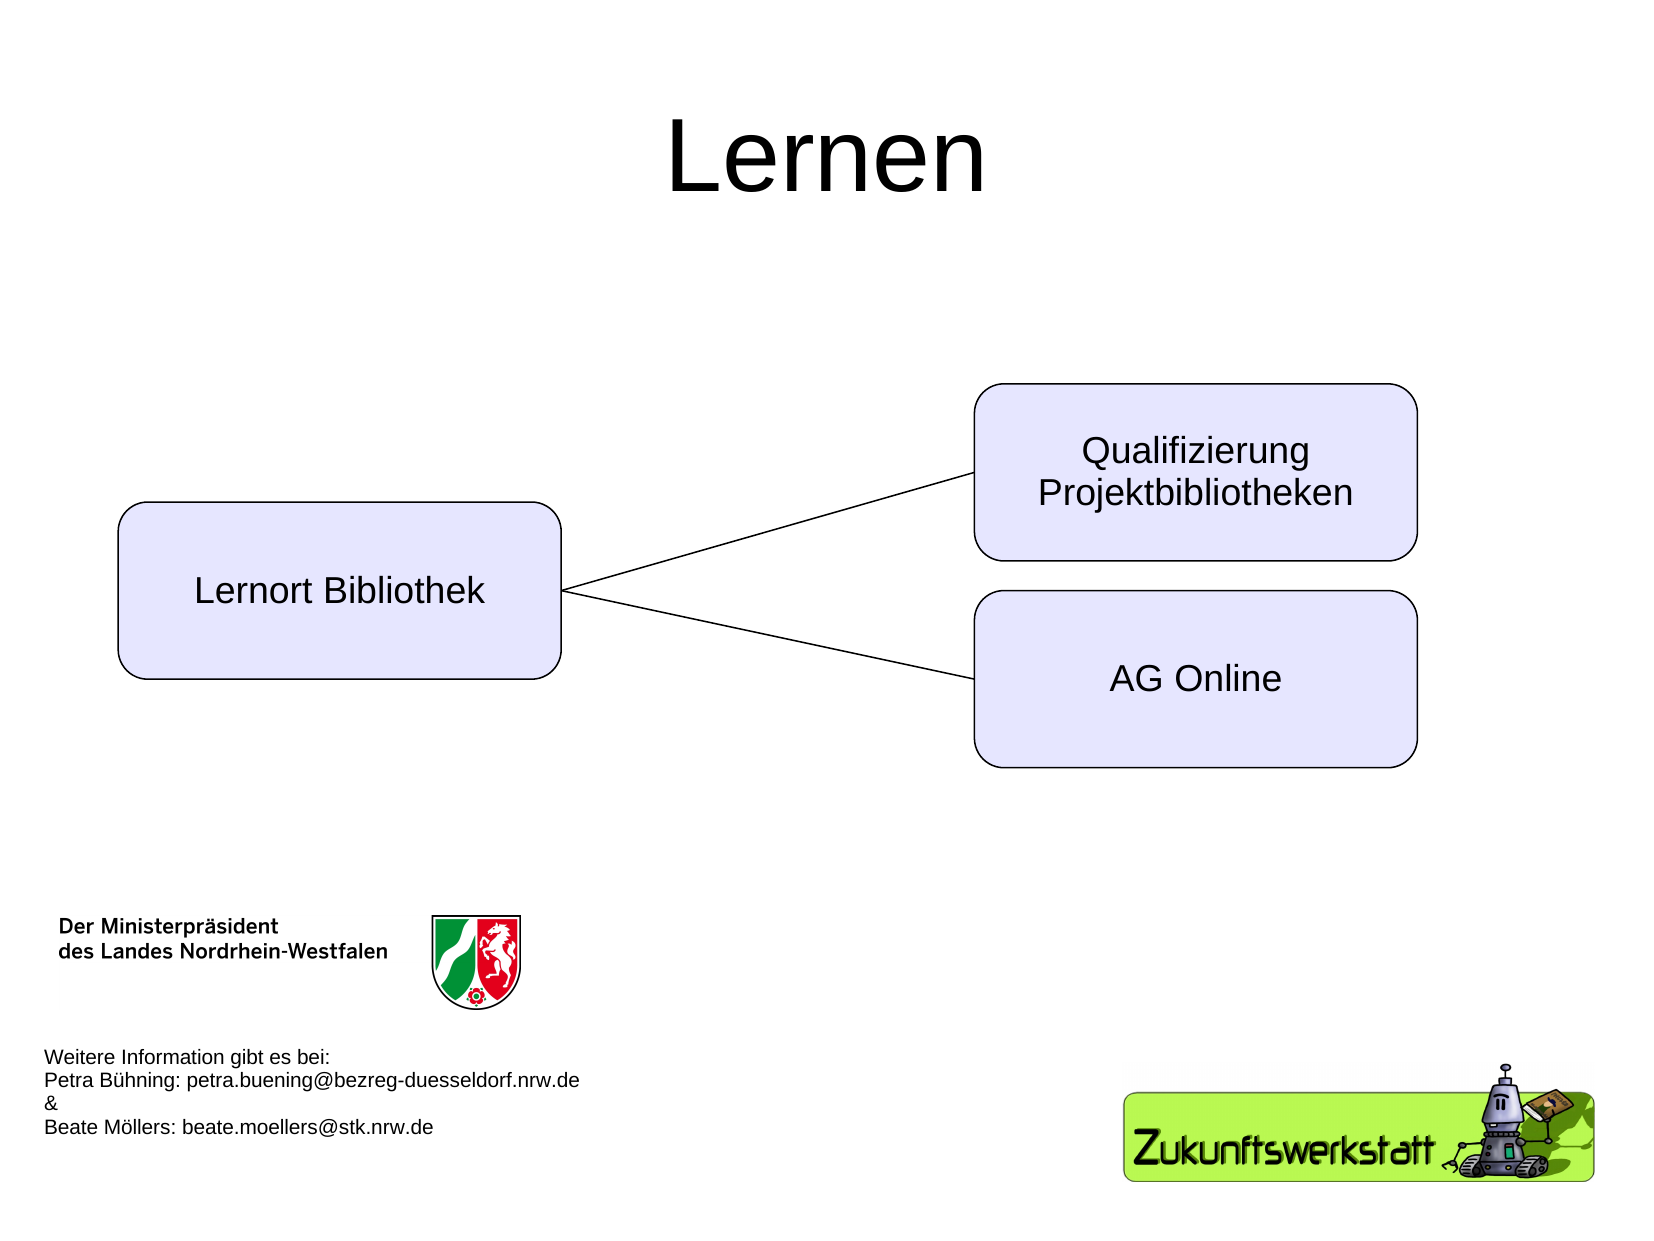

# Lernen
Qualifizierung
Projektbibliotheken
Lernort Bibliothek
AG Online
Weitere Information gibt es bei:
Petra Bühning: petra.buening@bezreg-duesseldorf.nrw.de
&
Beate Möllers: beate.moellers@stk.nrw.de